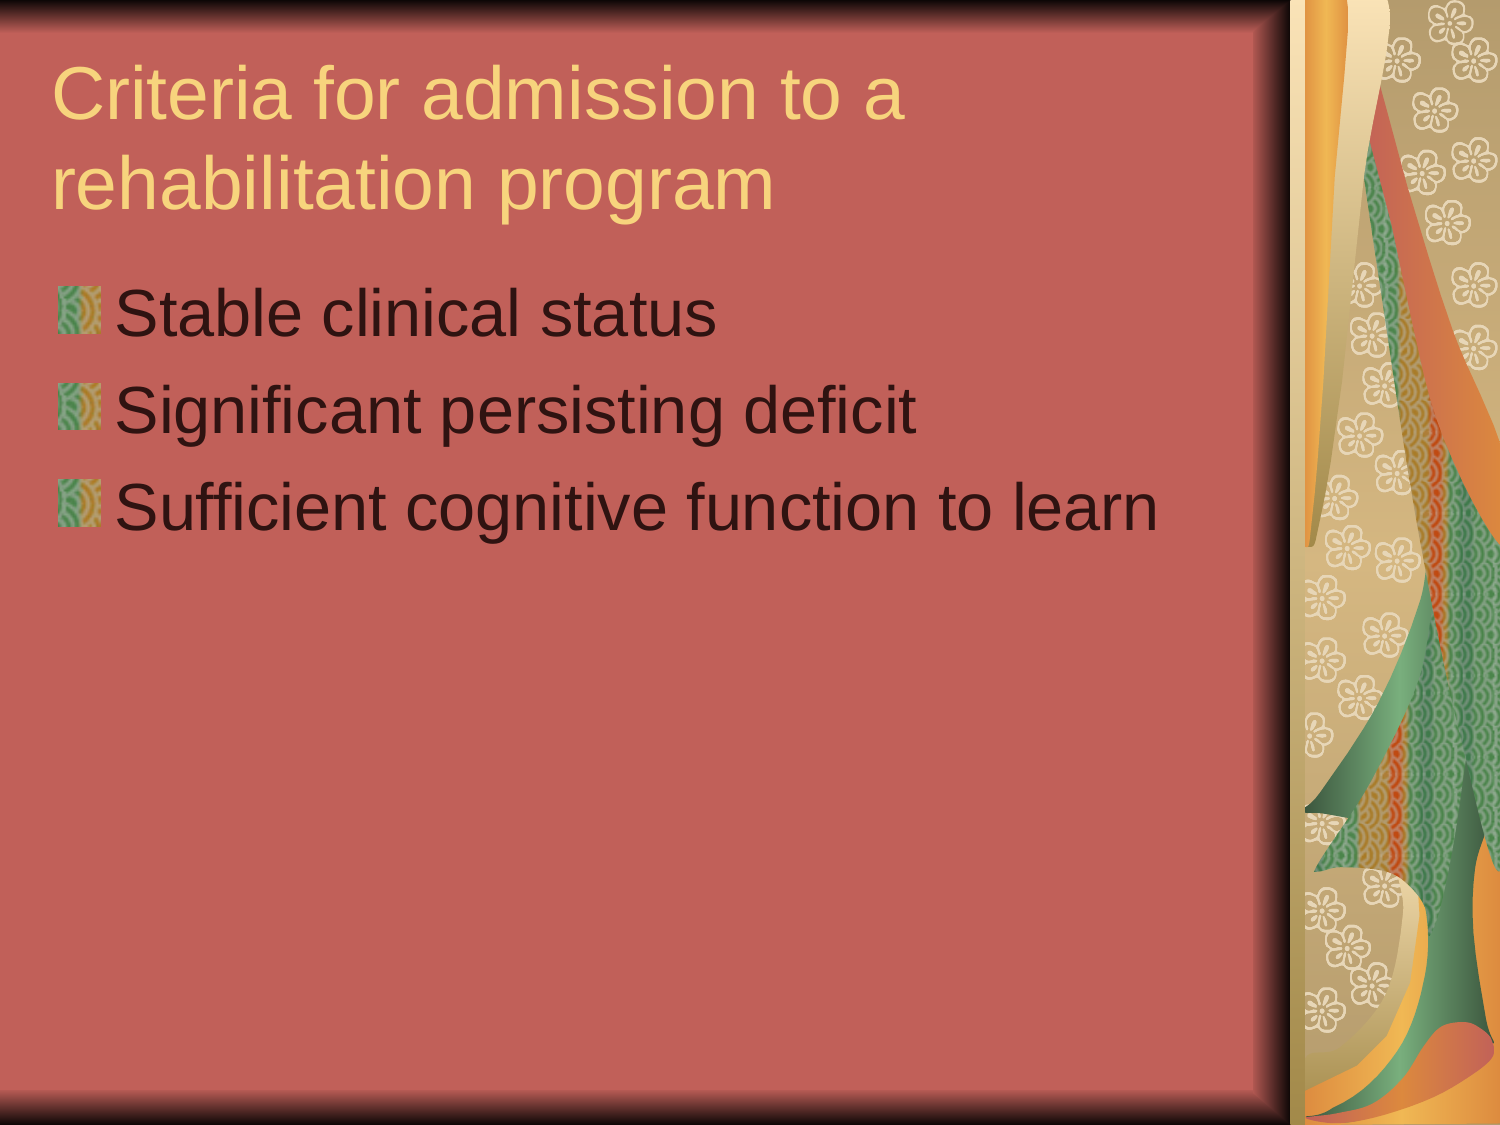

# Criteria for admission to a rehabilitation program
Stable clinical status
Significant persisting deficit
Sufficient cognitive function to learn